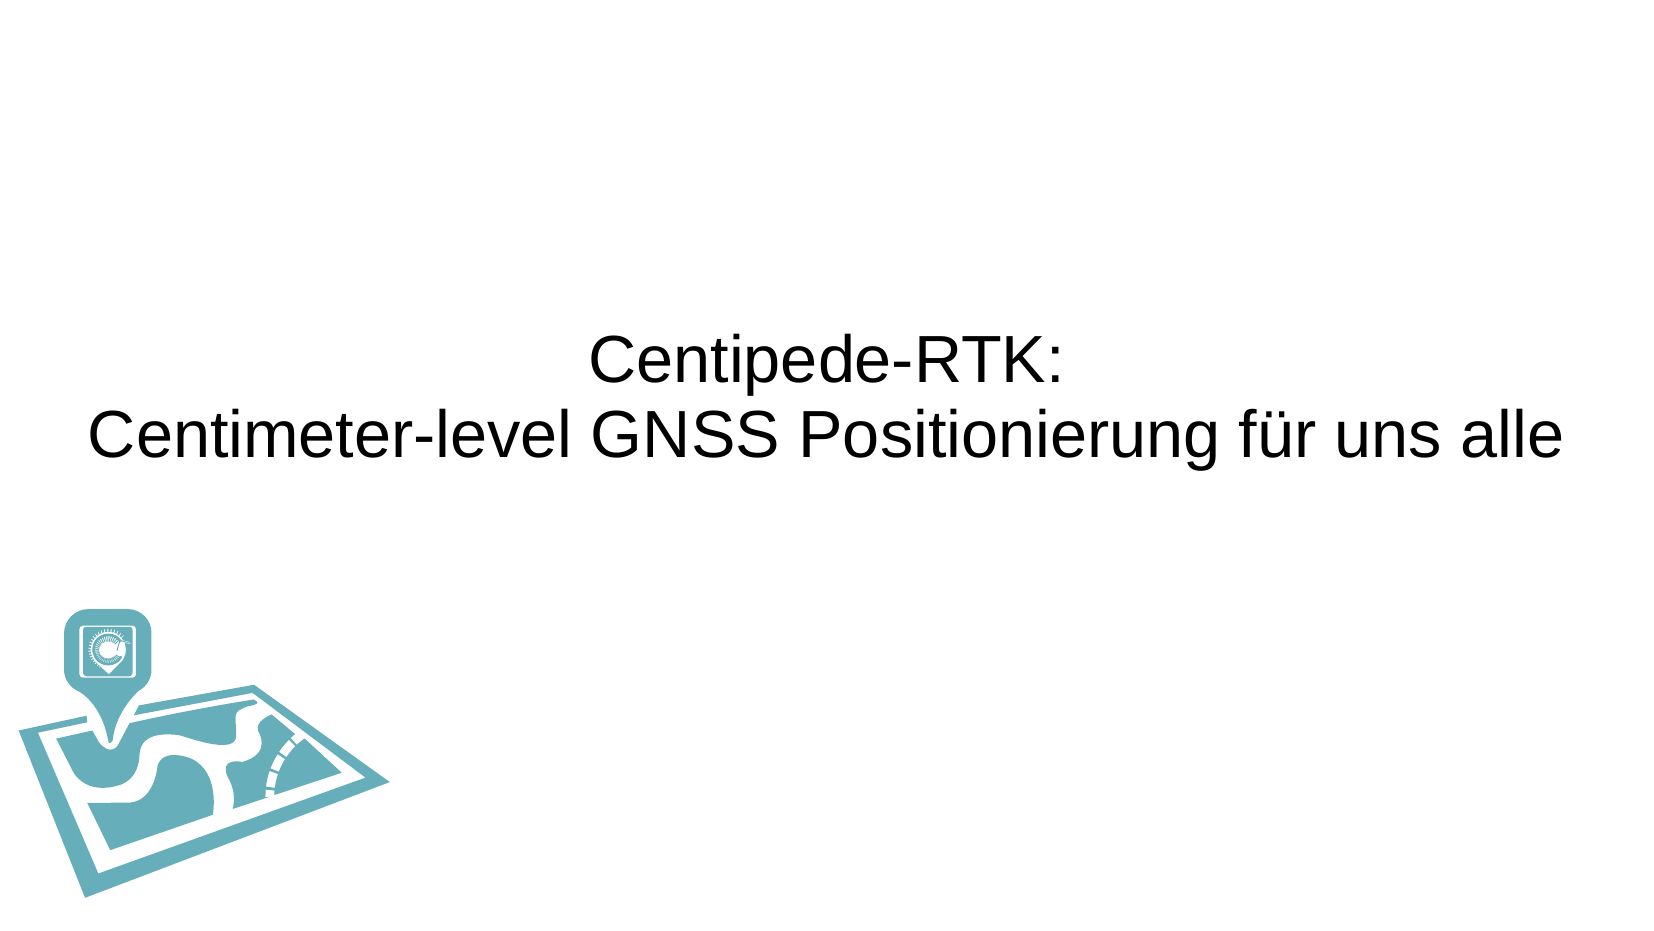

# Centipede-RTK:
Centimeter-level GNSS Positionierung für uns alle